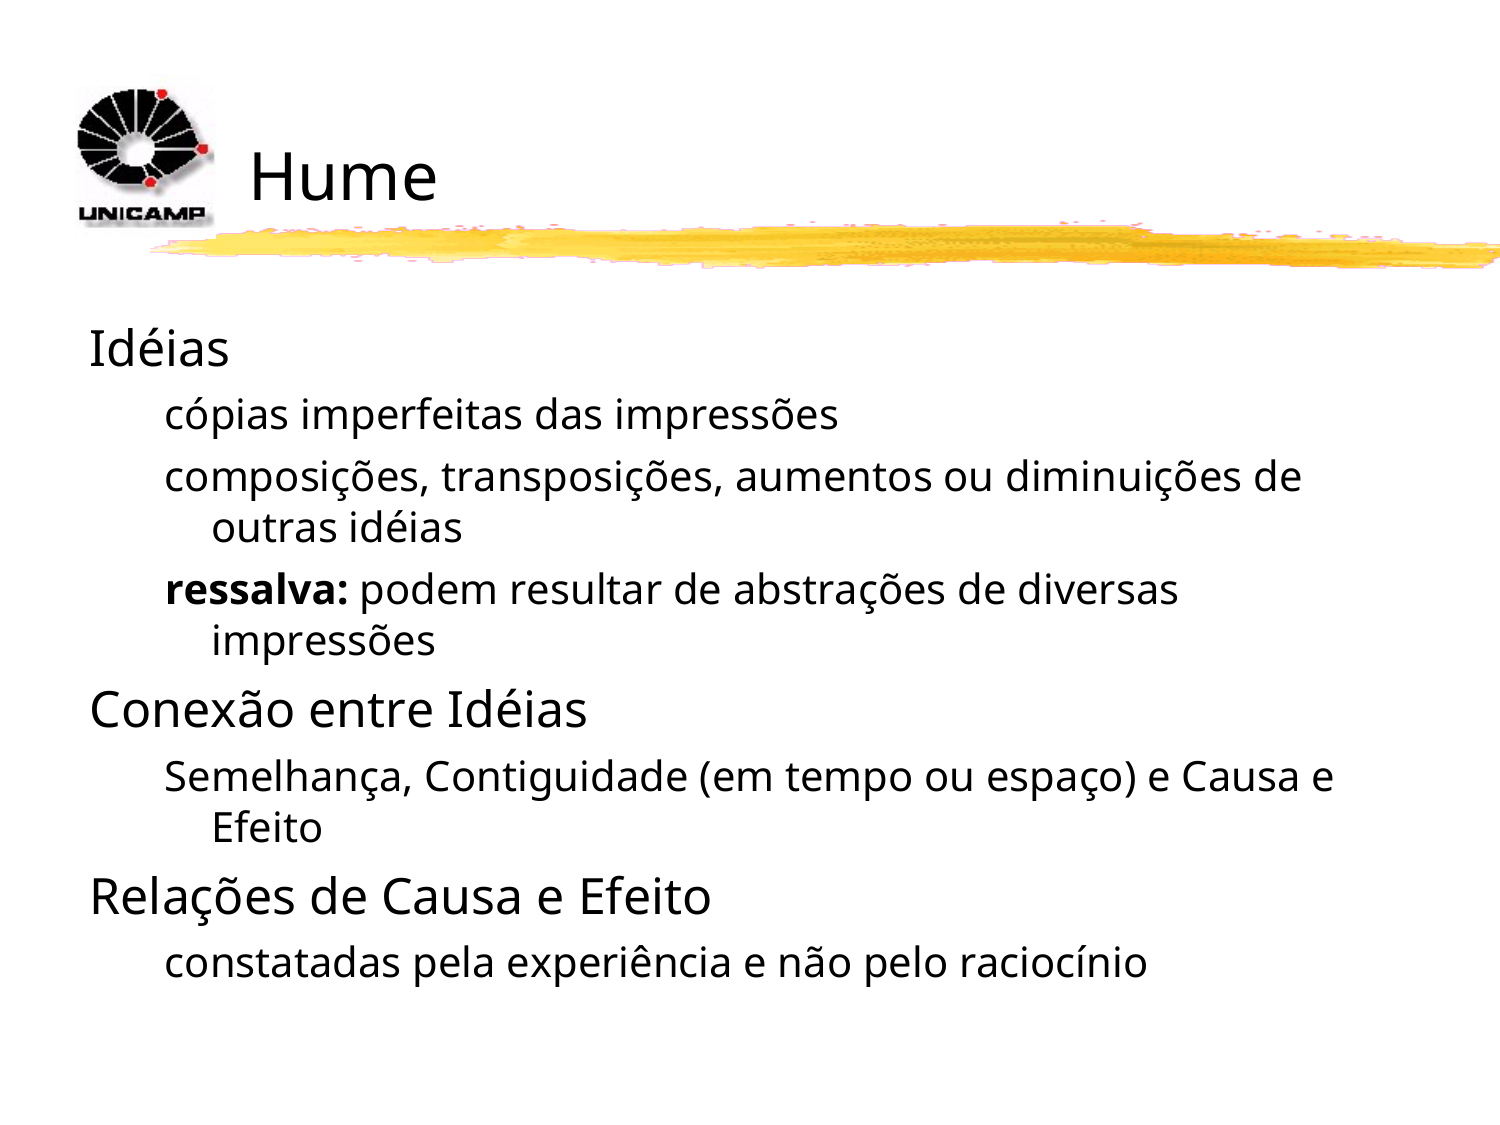

# Hume
Idéias
cópias imperfeitas das impressões
composições, transposições, aumentos ou diminuições de outras idéias
ressalva: podem resultar de abstrações de diversas impressões
Conexão entre Idéias
Semelhança, Contiguidade (em tempo ou espaço) e Causa e Efeito
Relações de Causa e Efeito
constatadas pela experiência e não pelo raciocínio